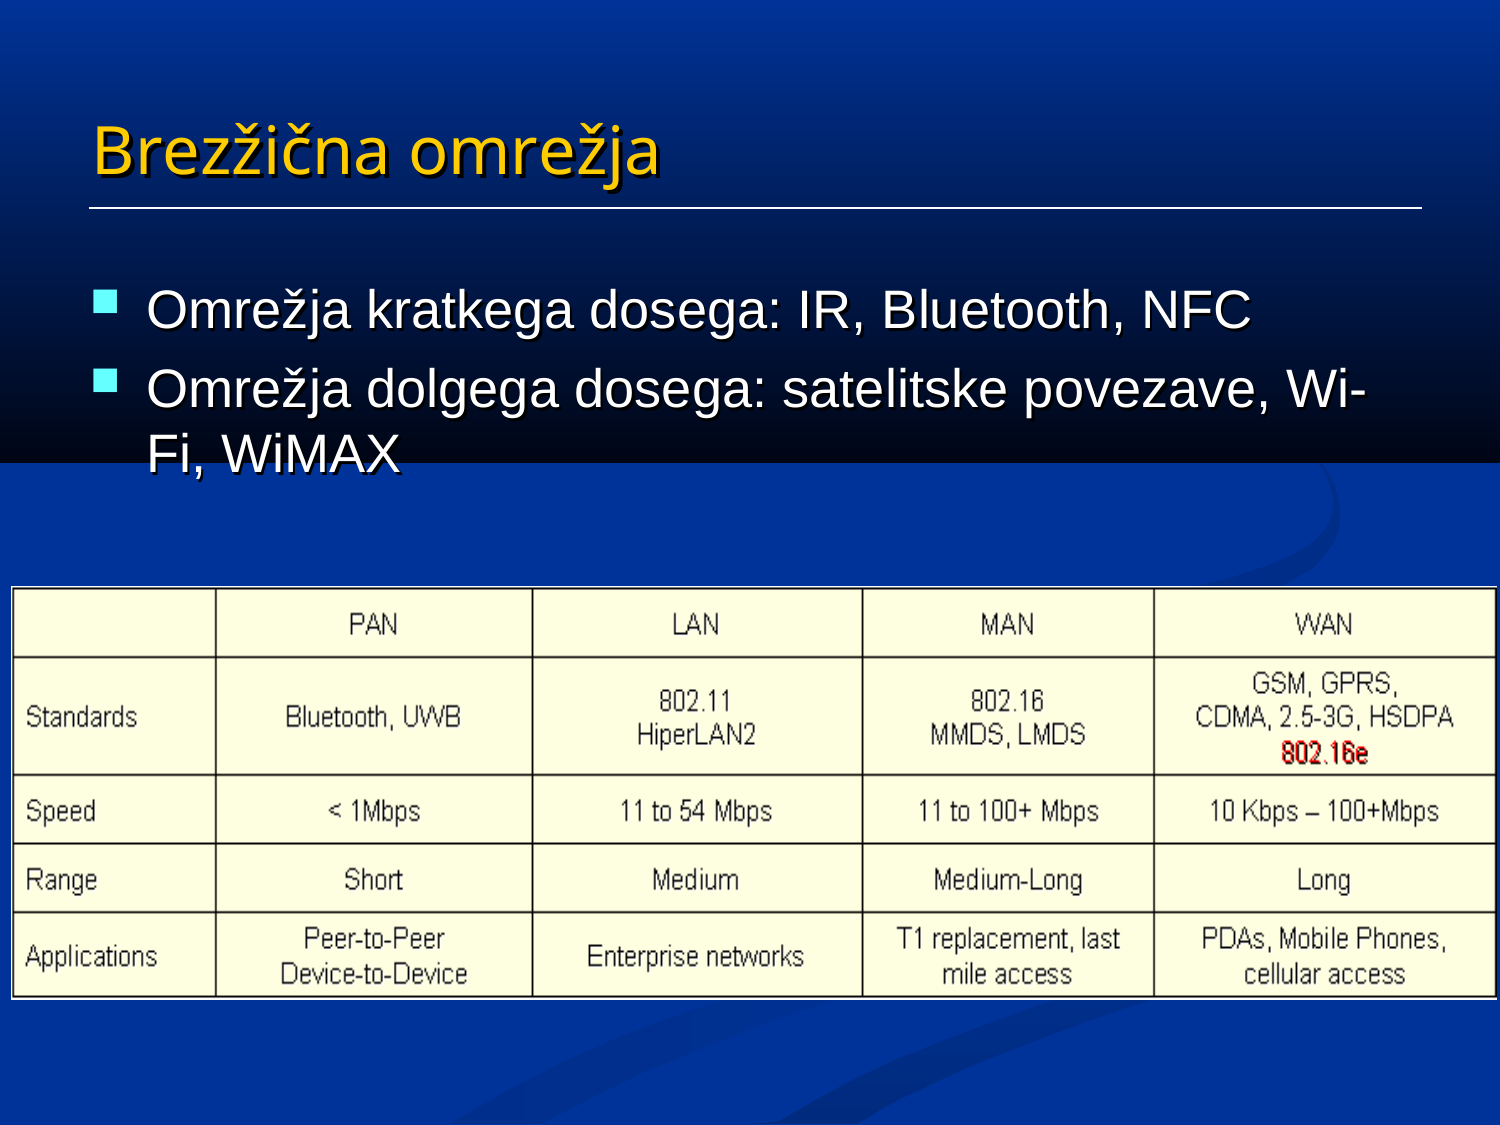

Brezžična omrežja
# Omrežja kratkega dosega: IR, Bluetooth, NFC
Omrežja dolgega dosega: satelitske povezave, Wi-Fi, WiMAX